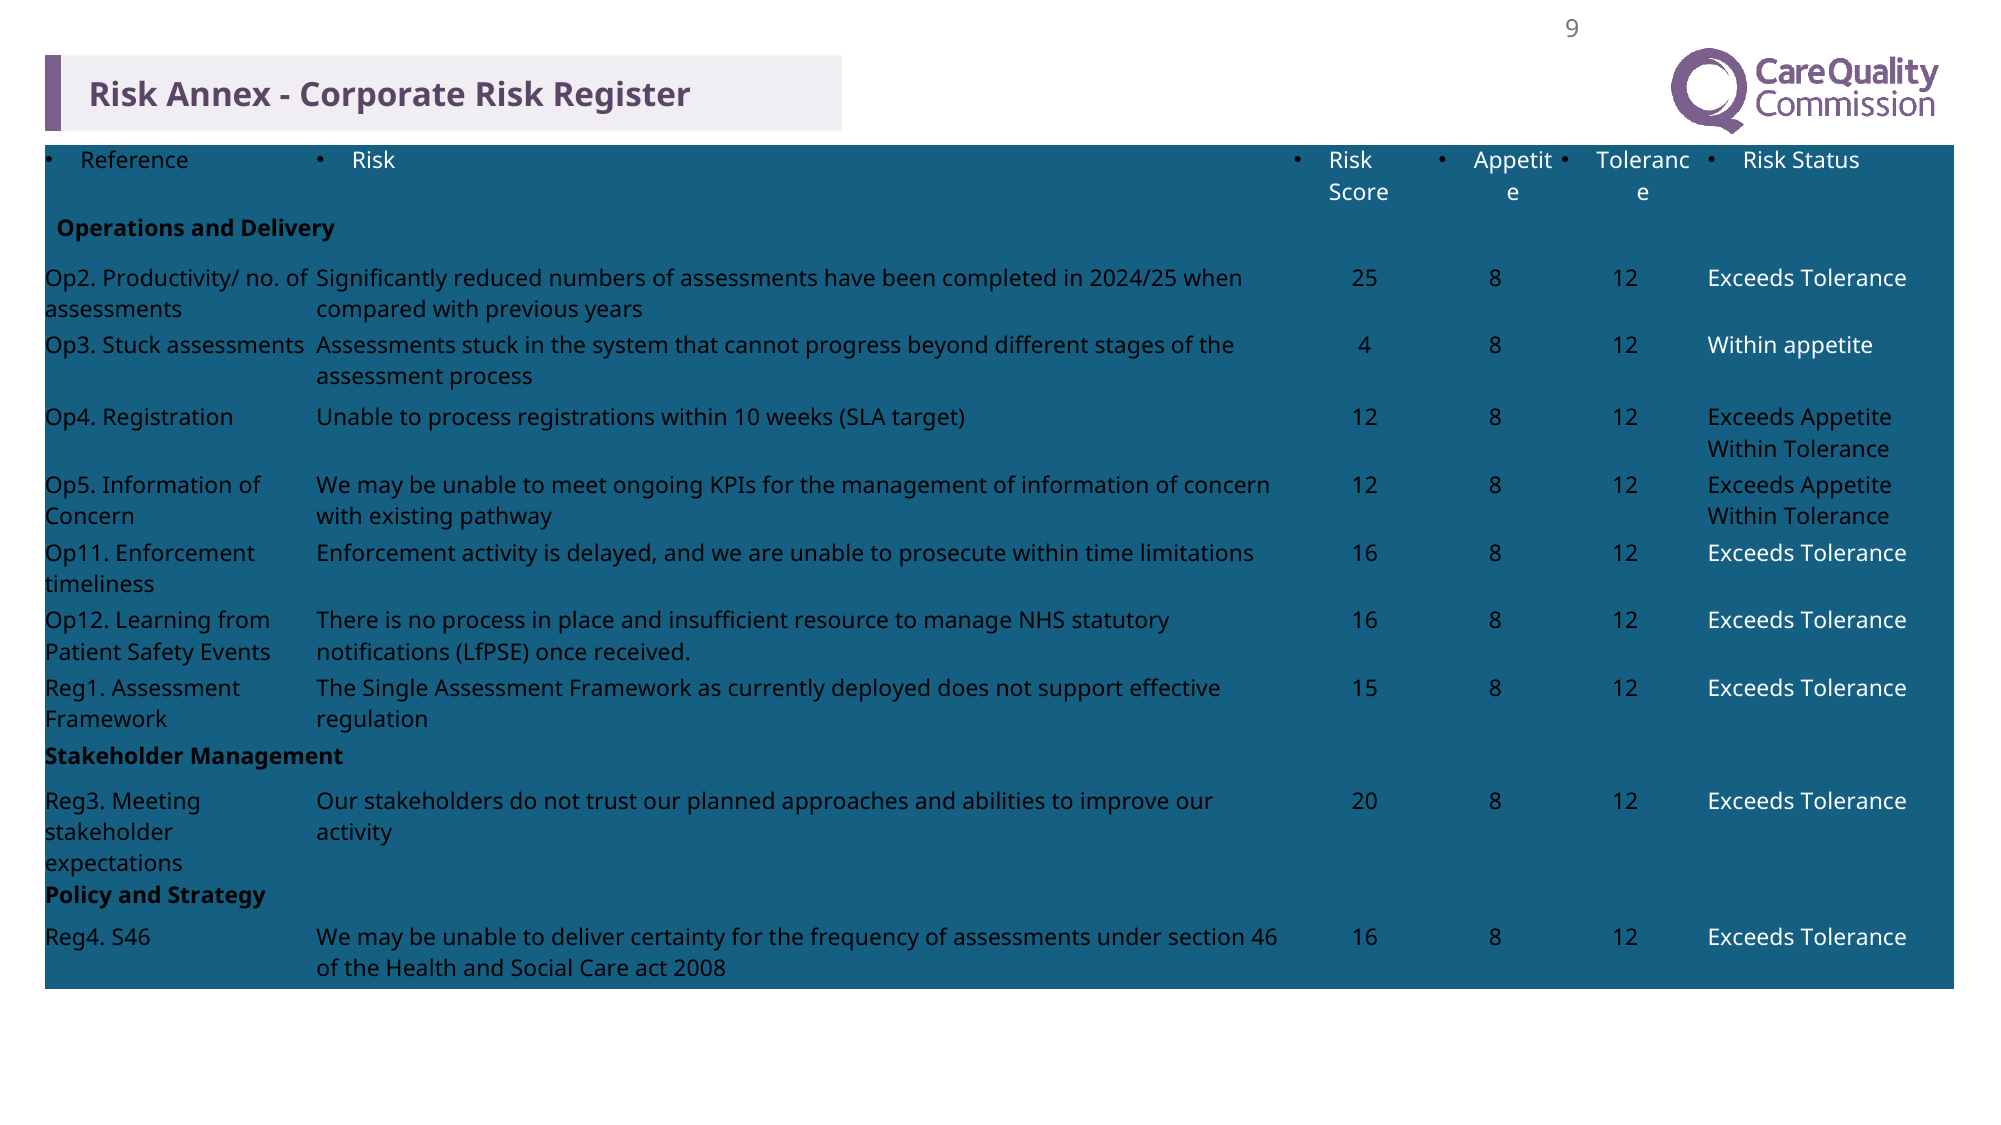

# Risk Annex - Corporate Risk Register
| Reference | Risk | Risk Score | Appetite | Tolerance | Risk Status |
| --- | --- | --- | --- | --- | --- |
| Operations and Delivery | | | | | |
| Op2. Productivity/ no. of assessments | Significantly reduced numbers of assessments have been completed in 2024/25 when compared with previous years | 25 | 8 | 12 | Exceeds Tolerance |
| Op3. Stuck assessments | Assessments stuck in the system that cannot progress beyond different stages of the assessment process | 4 | 8 | 12 | Within appetite |
| Op4. Registration | Unable to process registrations within 10 weeks (SLA target) | 12 | 8 | 12 | Exceeds Appetite Within Tolerance |
| Op5. Information of Concern | We may be unable to meet ongoing KPIs for the management of information of concern with existing pathway | 12 | 8 | 12 | Exceeds Appetite Within Tolerance |
| Op11. Enforcement timeliness | Enforcement activity is delayed, and we are unable to prosecute within time limitations | 16 | 8 | 12 | Exceeds Tolerance |
| Op12. Learning from Patient Safety Events | There is no process in place and insufficient resource to manage NHS statutory notifications (LfPSE) once received. | 16 | 8 | 12 | Exceeds Tolerance |
| Reg1. Assessment Framework | The Single Assessment Framework as currently deployed does not support effective regulation | 15 | 8 | 12 | Exceeds Tolerance |
| Stakeholder Management | | | | | |
| Reg3. Meeting stakeholder expectations | Our stakeholders do not trust our planned approaches and abilities to improve our activity | 20 | 8 | 12 | Exceeds Tolerance |
| Policy and Strategy | | | | | |
| Reg4. S46 | We may be unable to deliver certainty for the frequency of assessments under section 46 of the Health and Social Care act 2008 | 16 | 8 | 12 | Exceeds Tolerance |